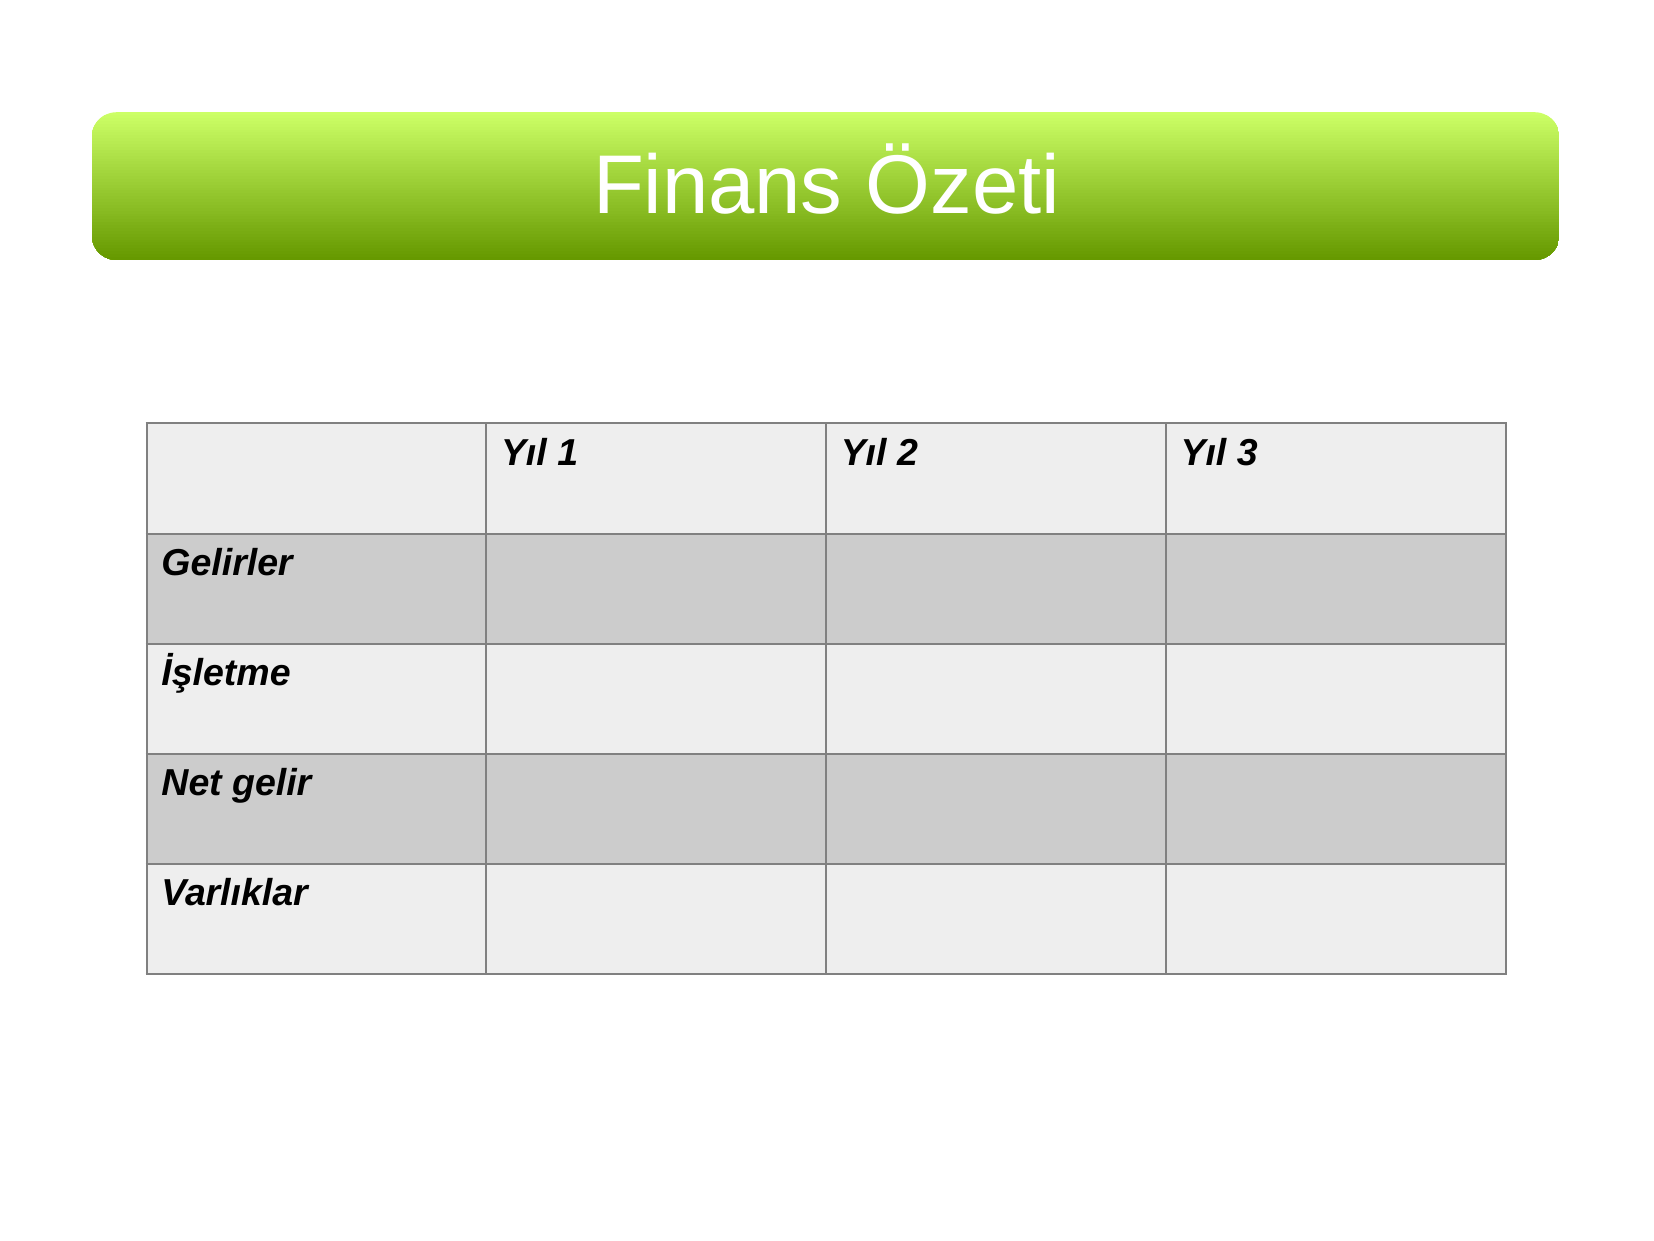

# Finans Özeti
| | Yıl 1 | Yıl 2 | Yıl 3 |
| --- | --- | --- | --- |
| Gelirler | | | |
| İşletme | | | |
| Net gelir | | | |
| Varlıklar | | | |